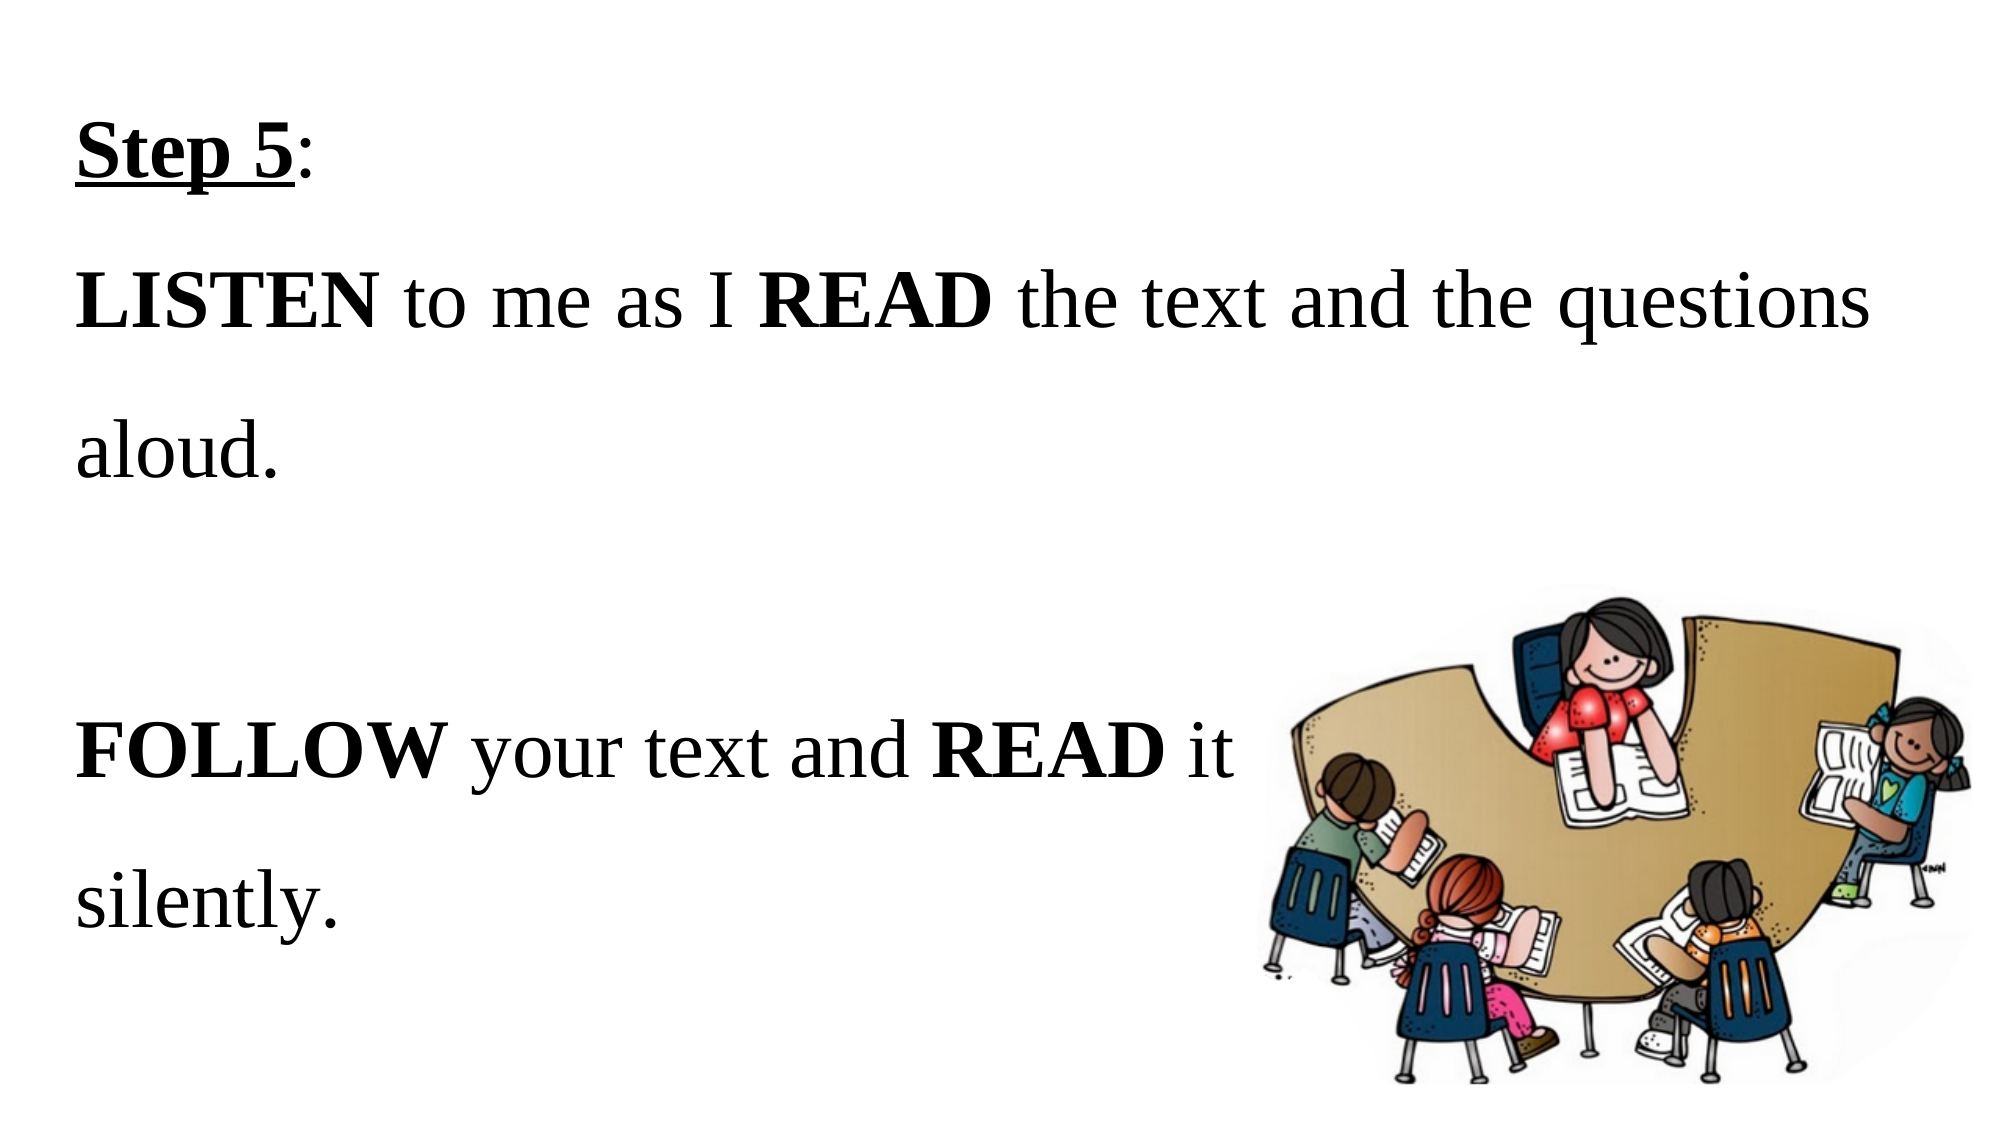

Step 5:
LISTEN to me as I READ the text and the questions aloud.
FOLLOW your text and READ it
silently.